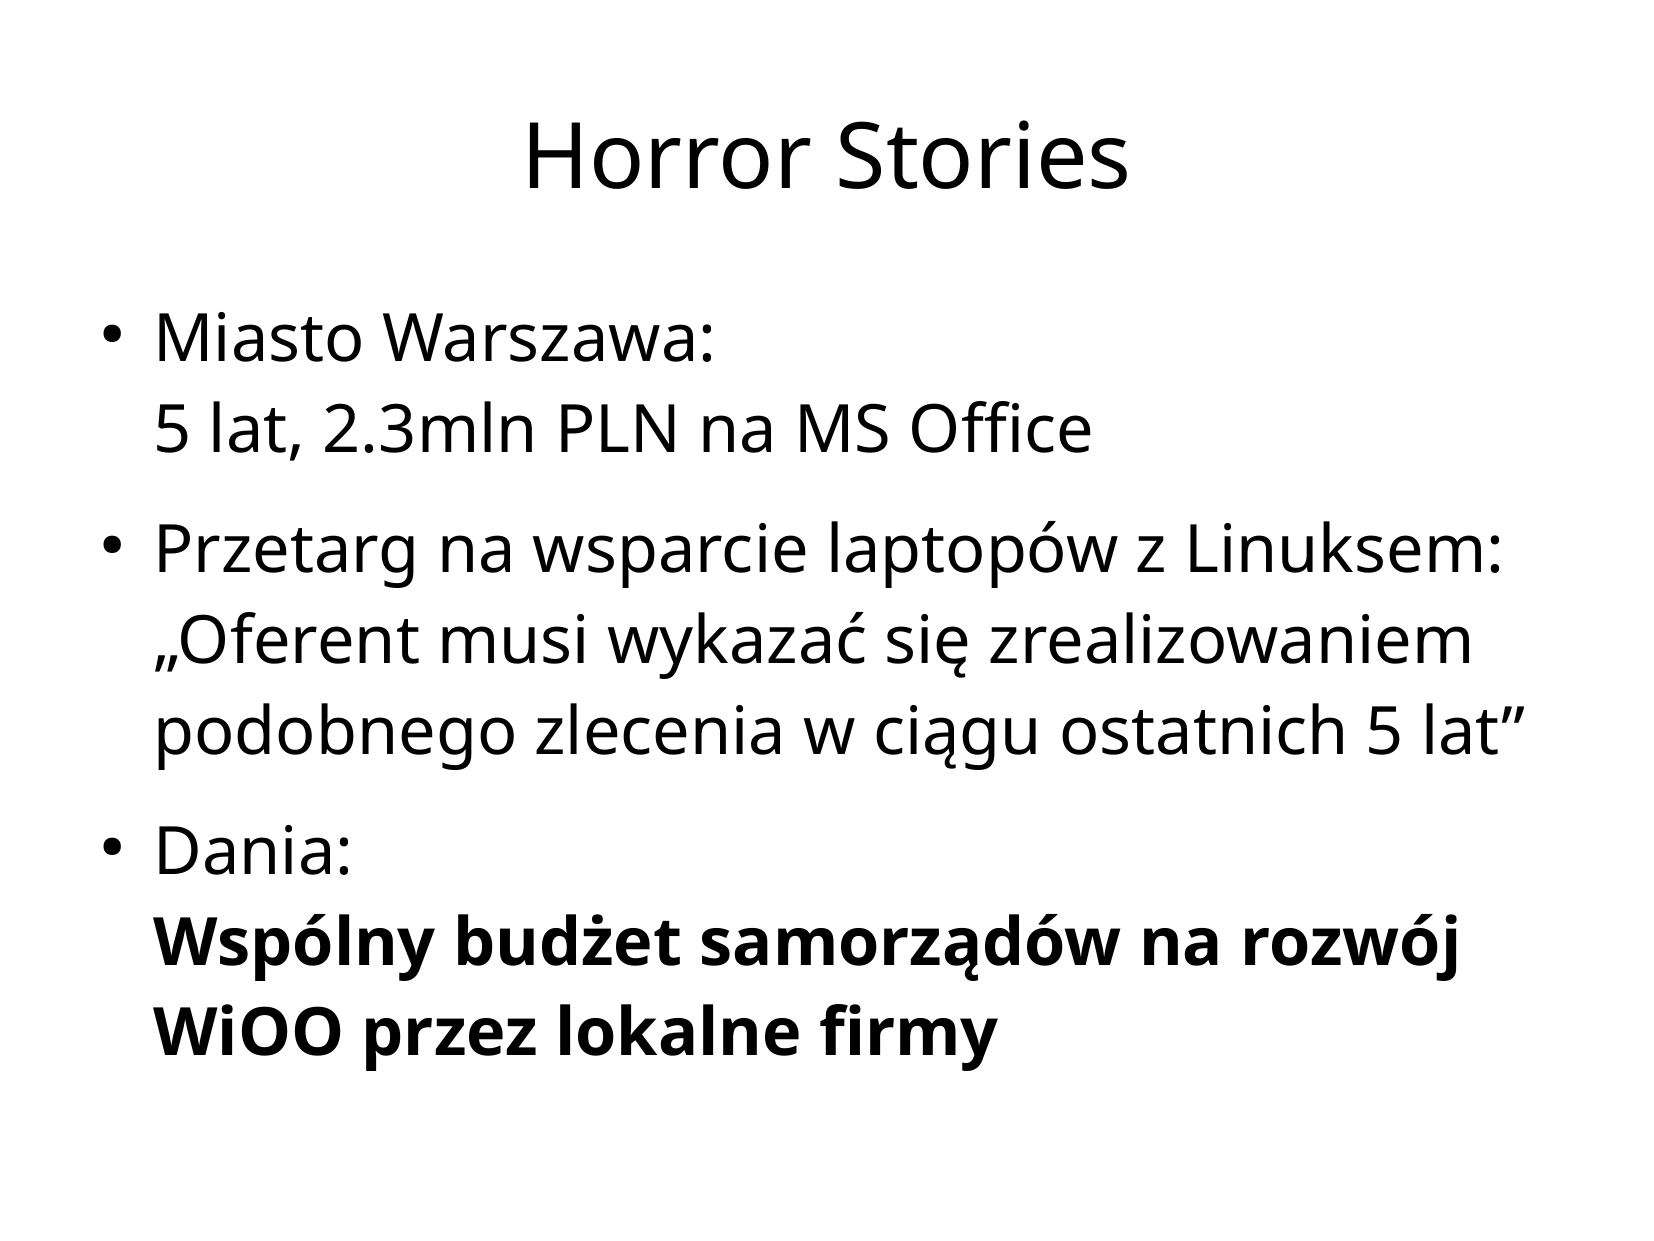

# Horror Stories
Miasto Warszawa:
5 lat, 2.3mln PLN na MS Office
Przetarg na wsparcie laptopów z Linuksem:
„Oferent musi wykazać się zrealizowaniem podobnego zlecenia w ciągu ostatnich 5 lat”
Dania:
Wspólny budżet samorządów na rozwój WiOO przez lokalne firmy